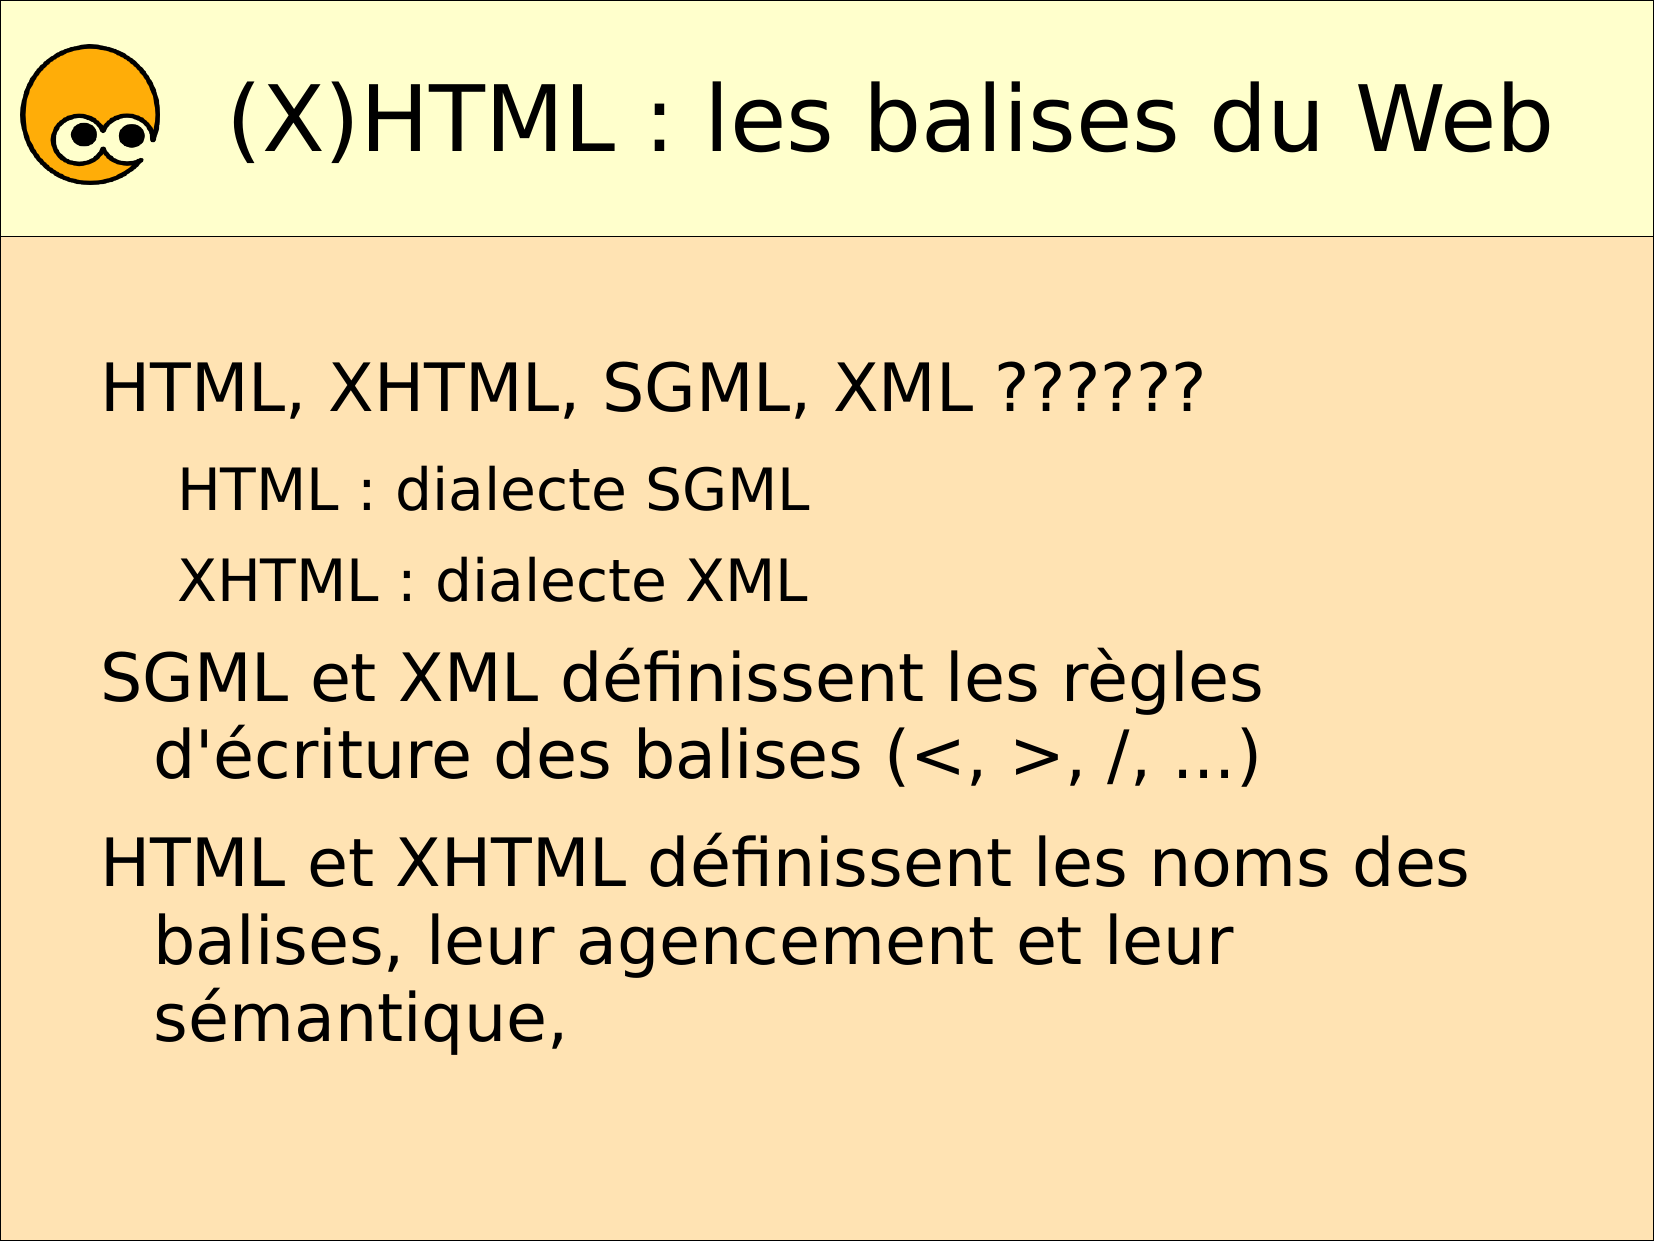

# (X)HTML : les balises du Web
HTML, XHTML, SGML, XML ??????
HTML : dialecte SGML
XHTML : dialecte XML
SGML et XML définissent les règles d'écriture des balises (<, >, /, ...)
HTML et XHTML définissent les noms des balises, leur agencement et leur sémantique,